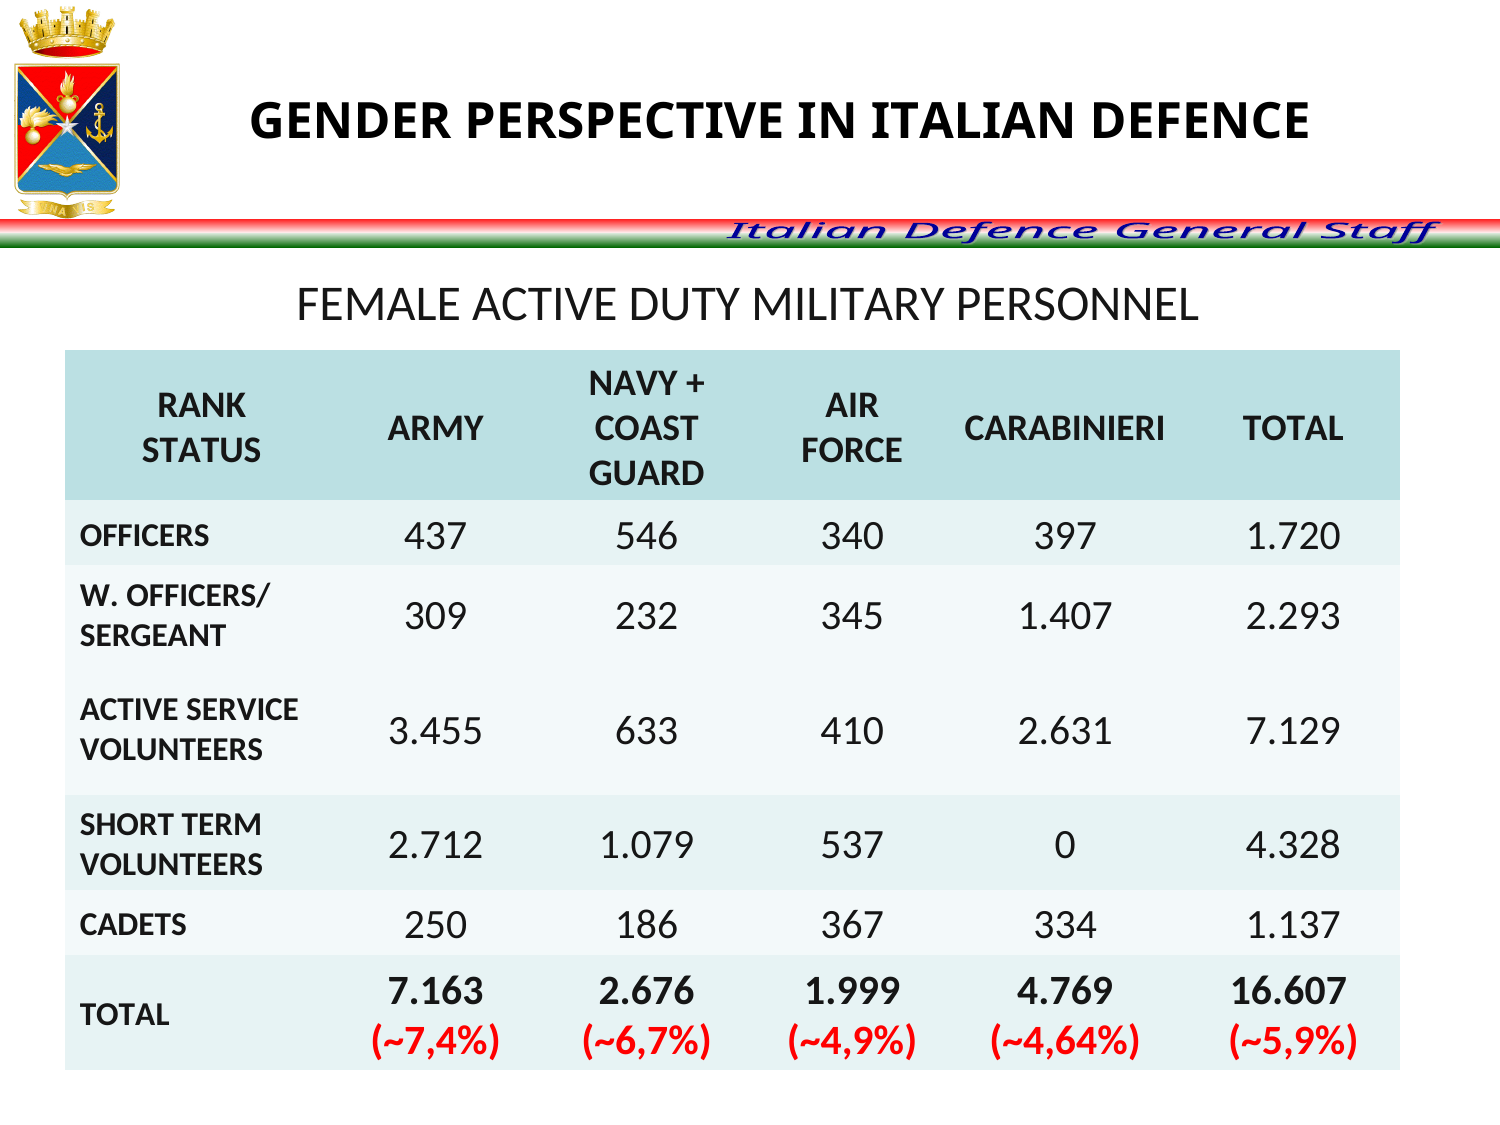

GENDER PERSPECTIVE IN ITALIAN DEFENCE
FEMALE ACTIVE DUTY MILITARY PERSONNEL
| RANK STATUS | ARMY | NAVY + COAST GUARD | AIR FORCE | CARABINIERI | TOTAL |
| --- | --- | --- | --- | --- | --- |
| OFFICERS | 437 | 546 | 340 | 397 | 1.720 |
| W. OFFICERS/ SERGEANT | 309 | 232 | 345 | 1.407 | 2.293 |
| ACTIVE SERVICE VOLUNTEERS | 3.455 | 633 | 410 | 2.631 | 7.129 |
| SHORT TERM VOLUNTEERS | 2.712 | 1.079 | 537 | 0 | 4.328 |
| CADETS | 250 | 186 | 367 | 334 | 1.137 |
| TOTAL | 7.163 (~7,4%) | 2.676 (~6,7%) | 1.999 (~4,9%) | 4.769 (~4,64%) | 16.607 (~5,9%) |